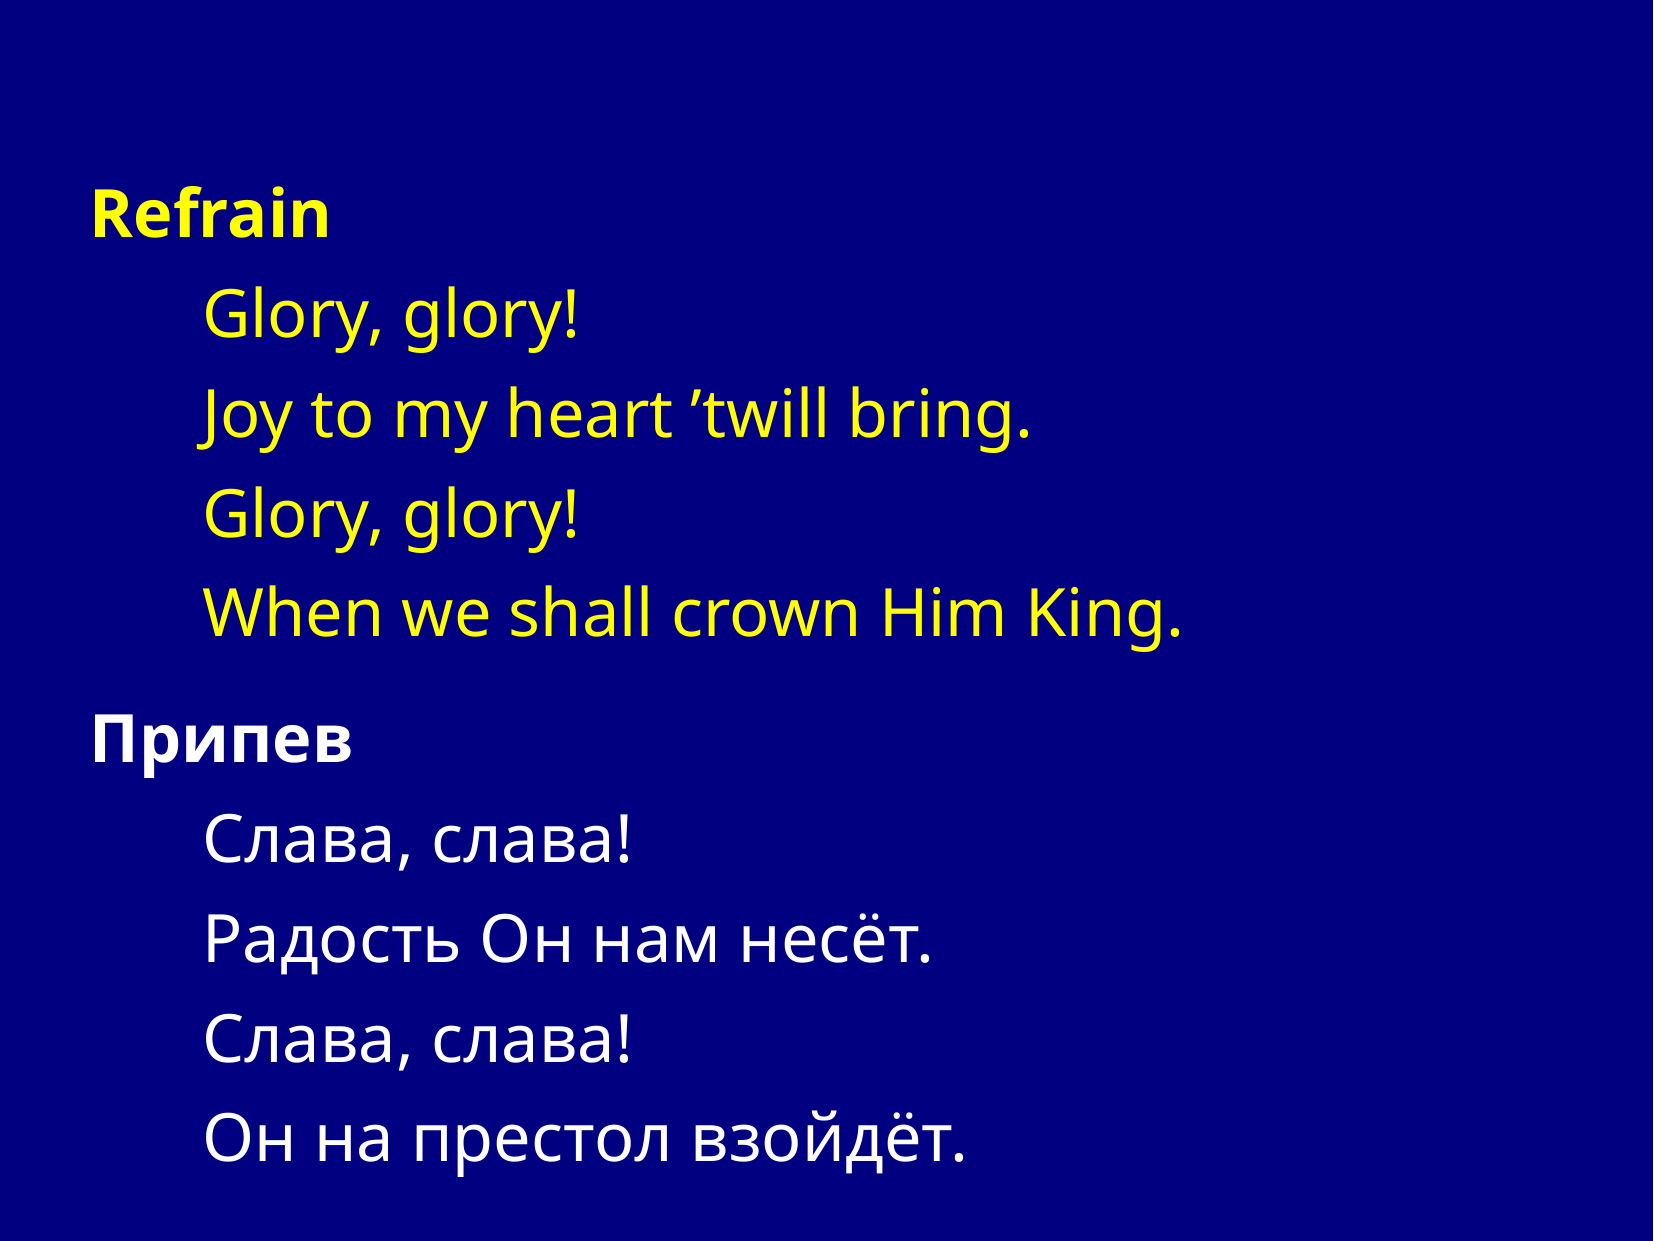

Refrain
	Glory, glory!
	Joy to my heart ’twill bring.
	Glory, glory!
	When we shall crown Him King.
Припев
	Слава, слава!
	Радость Он нам несёт.
	Слава, слава!
	Он на престол взойдёт.